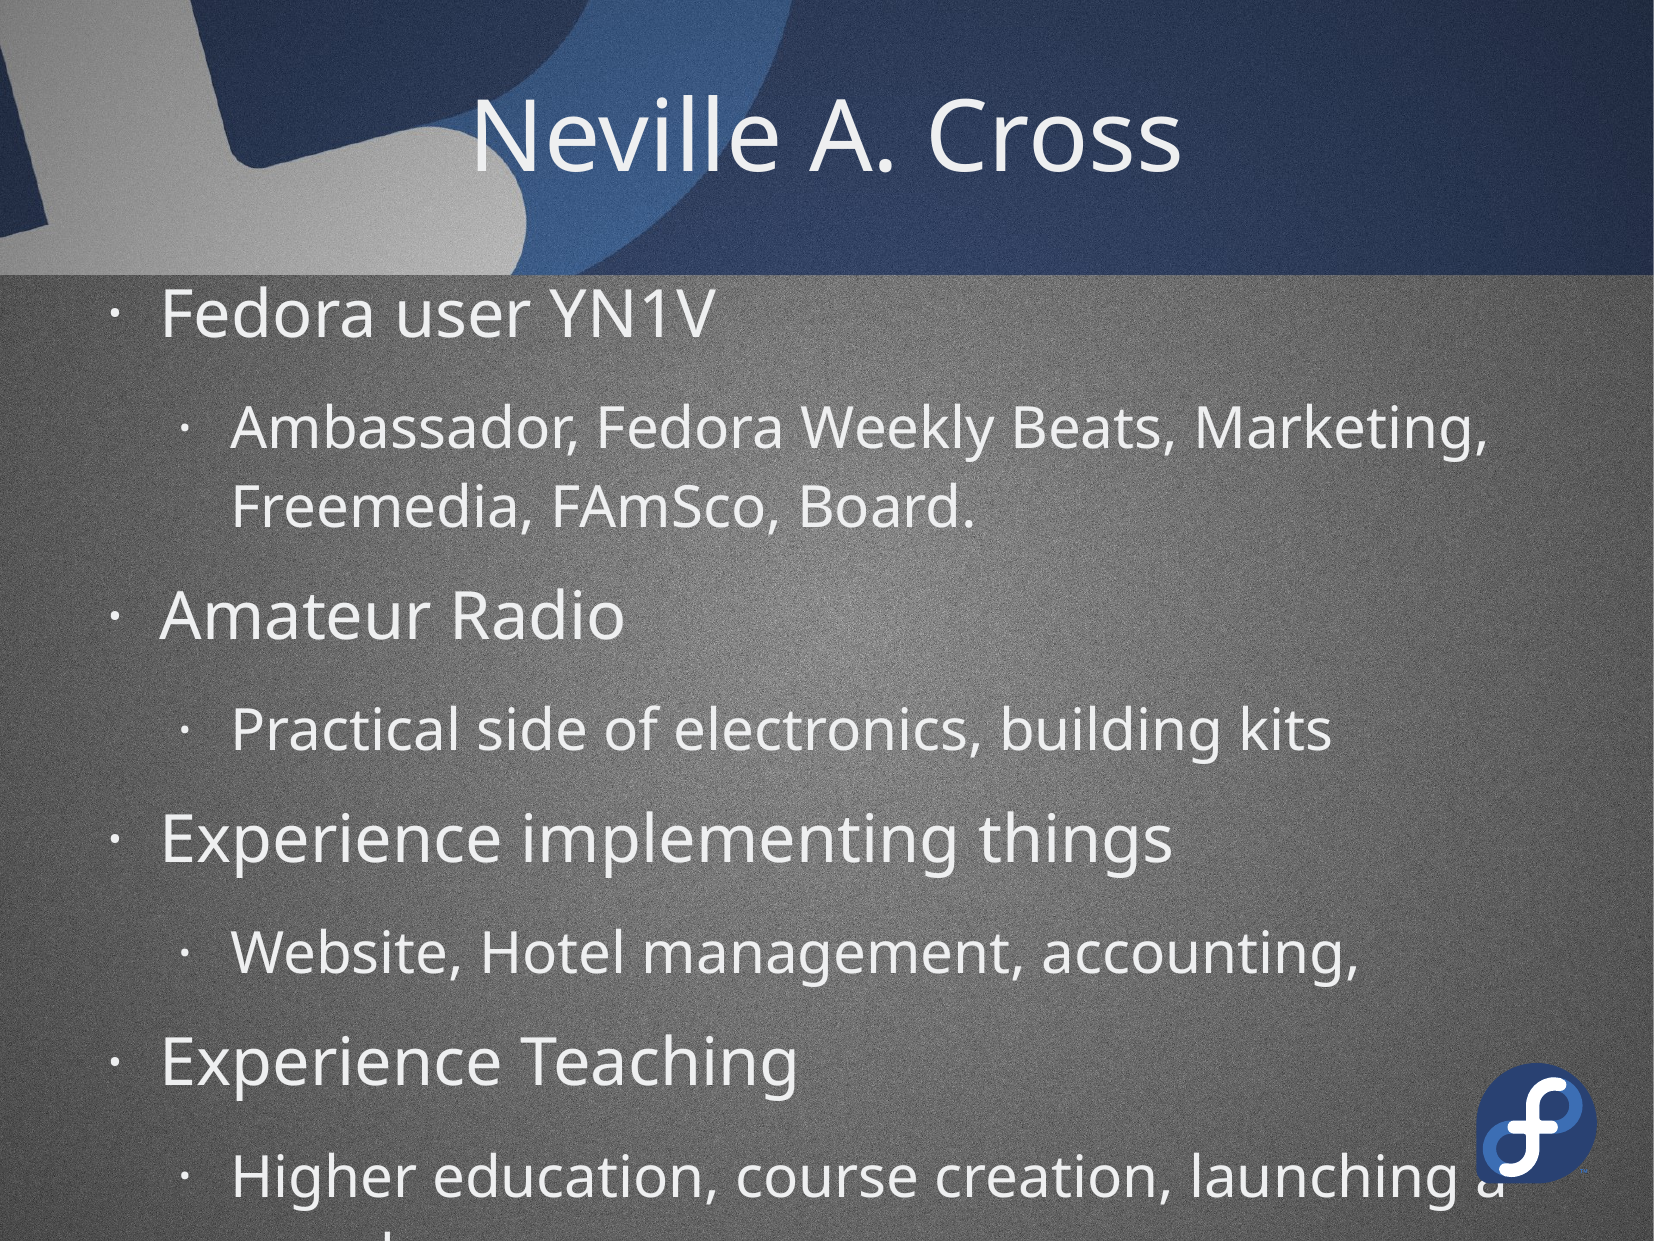

# Neville A. Cross
Fedora user YN1V
Ambassador, Fedora Weekly Beats, Marketing, Freemedia, FAmSco, Board.
Amateur Radio
Practical side of electronics, building kits
Experience implementing things
Website, Hotel management, accounting,
Experience Teaching
Higher education, course creation, launching a new degree.